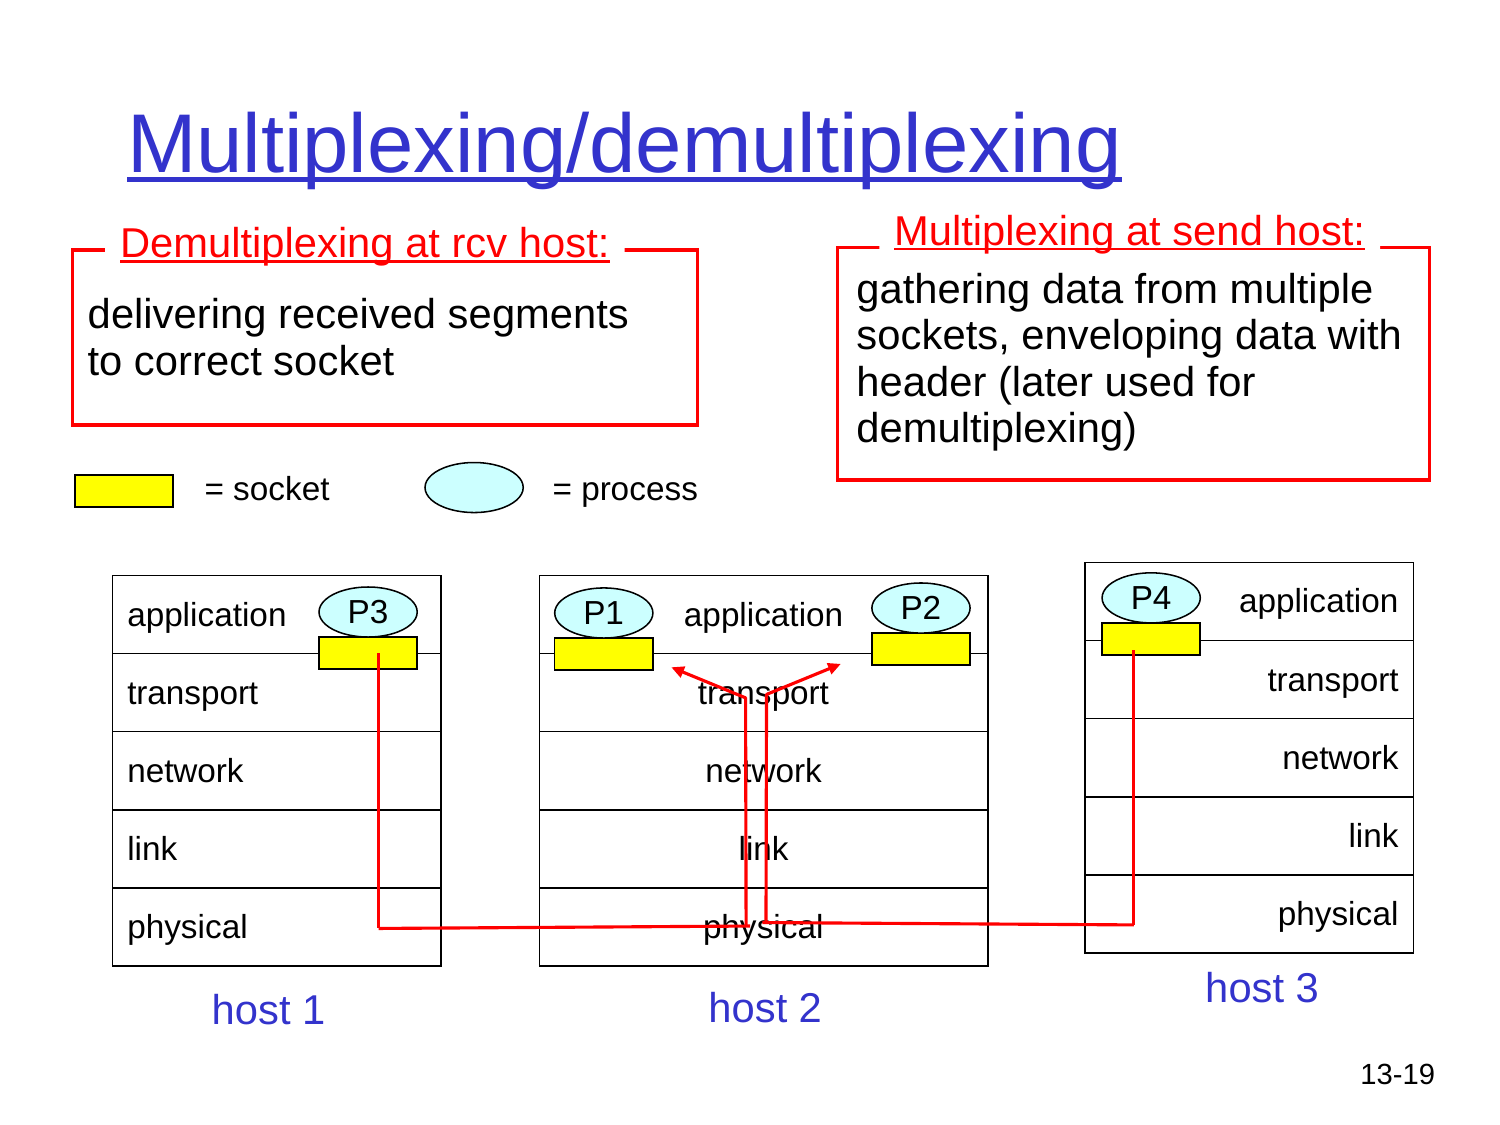

# Multiplexing/demultiplexing
Multiplexing at send host:
Demultiplexing at rcv host:
delivering received segments
to correct socket
gathering data from multiple
sockets, enveloping data with
header (later used for
demultiplexing)
= socket
= process
application
P4
application
application
P1
P2
P3
P1
transport
transport
transport
network
network
network
link
link
link
physical
physical
physical
host 3
host 2
host 1
19